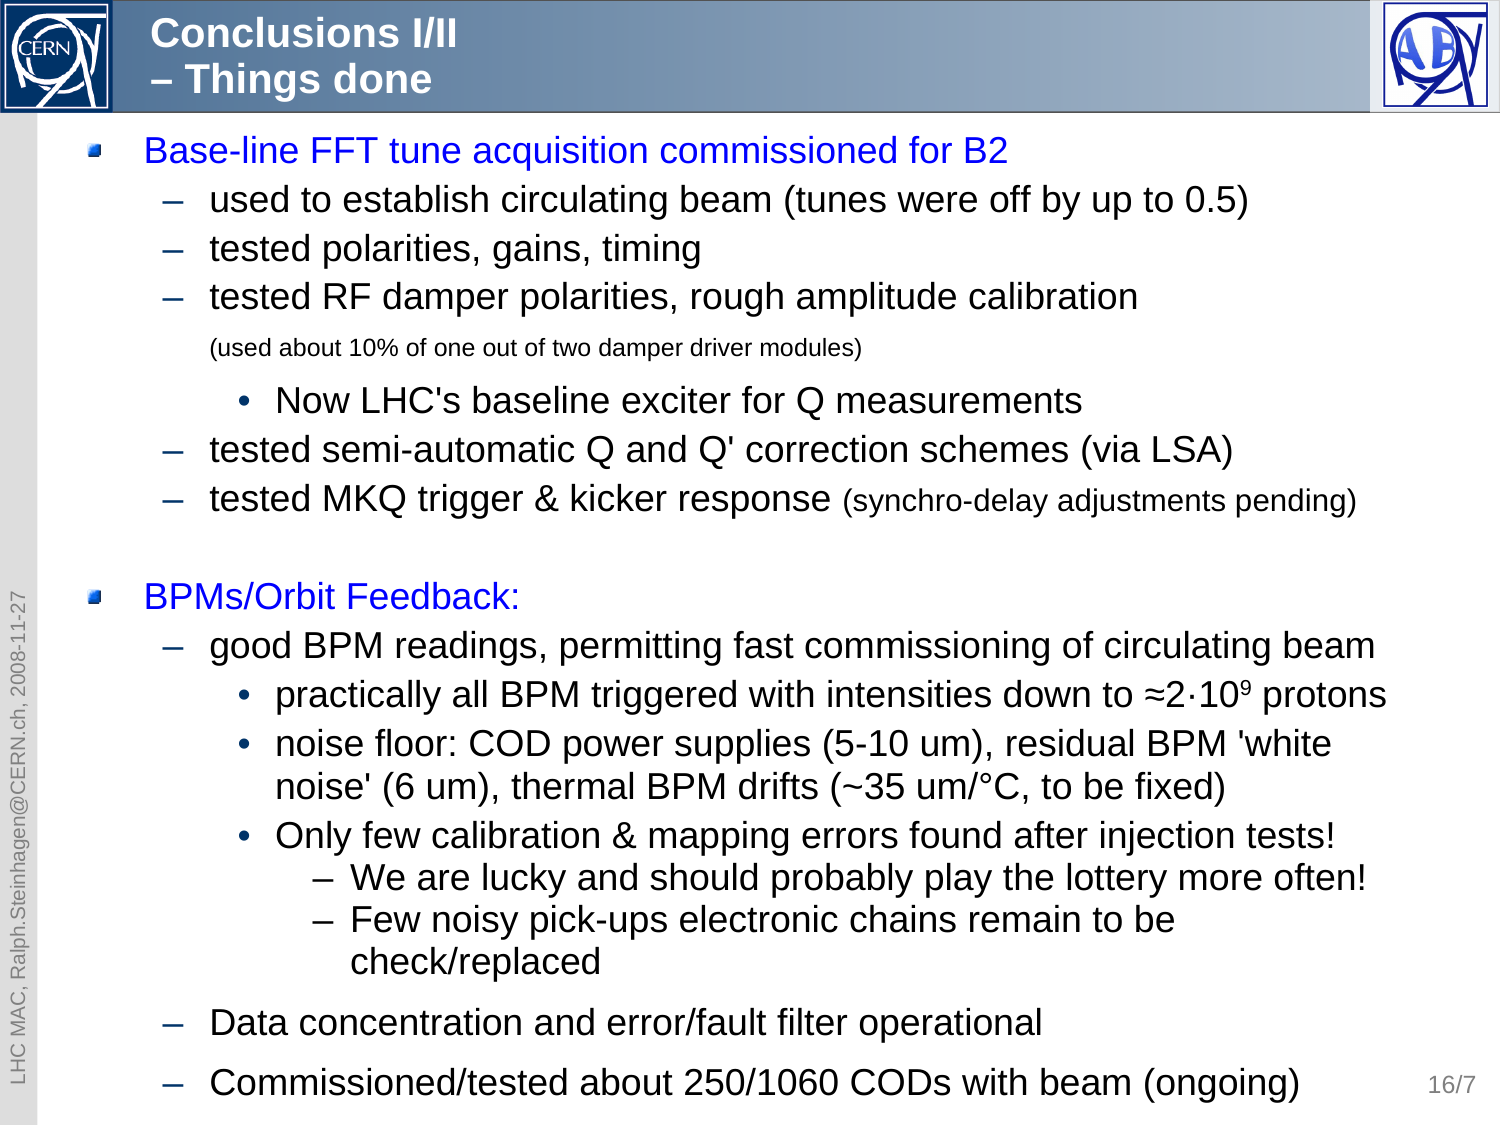

# Conclusions I/II – Things done
Base-line FFT tune acquisition commissioned for B2
used to establish circulating beam (tunes were off by up to 0.5)
tested polarities, gains, timing
tested RF damper polarities, rough amplitude calibration		(used about 10% of one out of two damper driver modules)
Now LHC's baseline exciter for Q measurements
tested semi-automatic Q and Q' correction schemes (via LSA)
tested MKQ trigger & kicker response (synchro-delay adjustments pending)
BPMs/Orbit Feedback:
good BPM readings, permitting fast commissioning of circulating beam
practically all BPM triggered with intensities down to ≈2·109 protons
noise floor: COD power supplies (5-10 um), residual BPM 'white noise' (6 um), thermal BPM drifts (~35 um/°C, to be fixed)
Only few calibration & mapping errors found after injection tests!
We are lucky and should probably play the lottery more often!
Few noisy pick-ups electronic chains remain to be check/replaced
Data concentration and error/fault filter operational
Commissioned/tested about 250/1060 CODs with beam (ongoing)